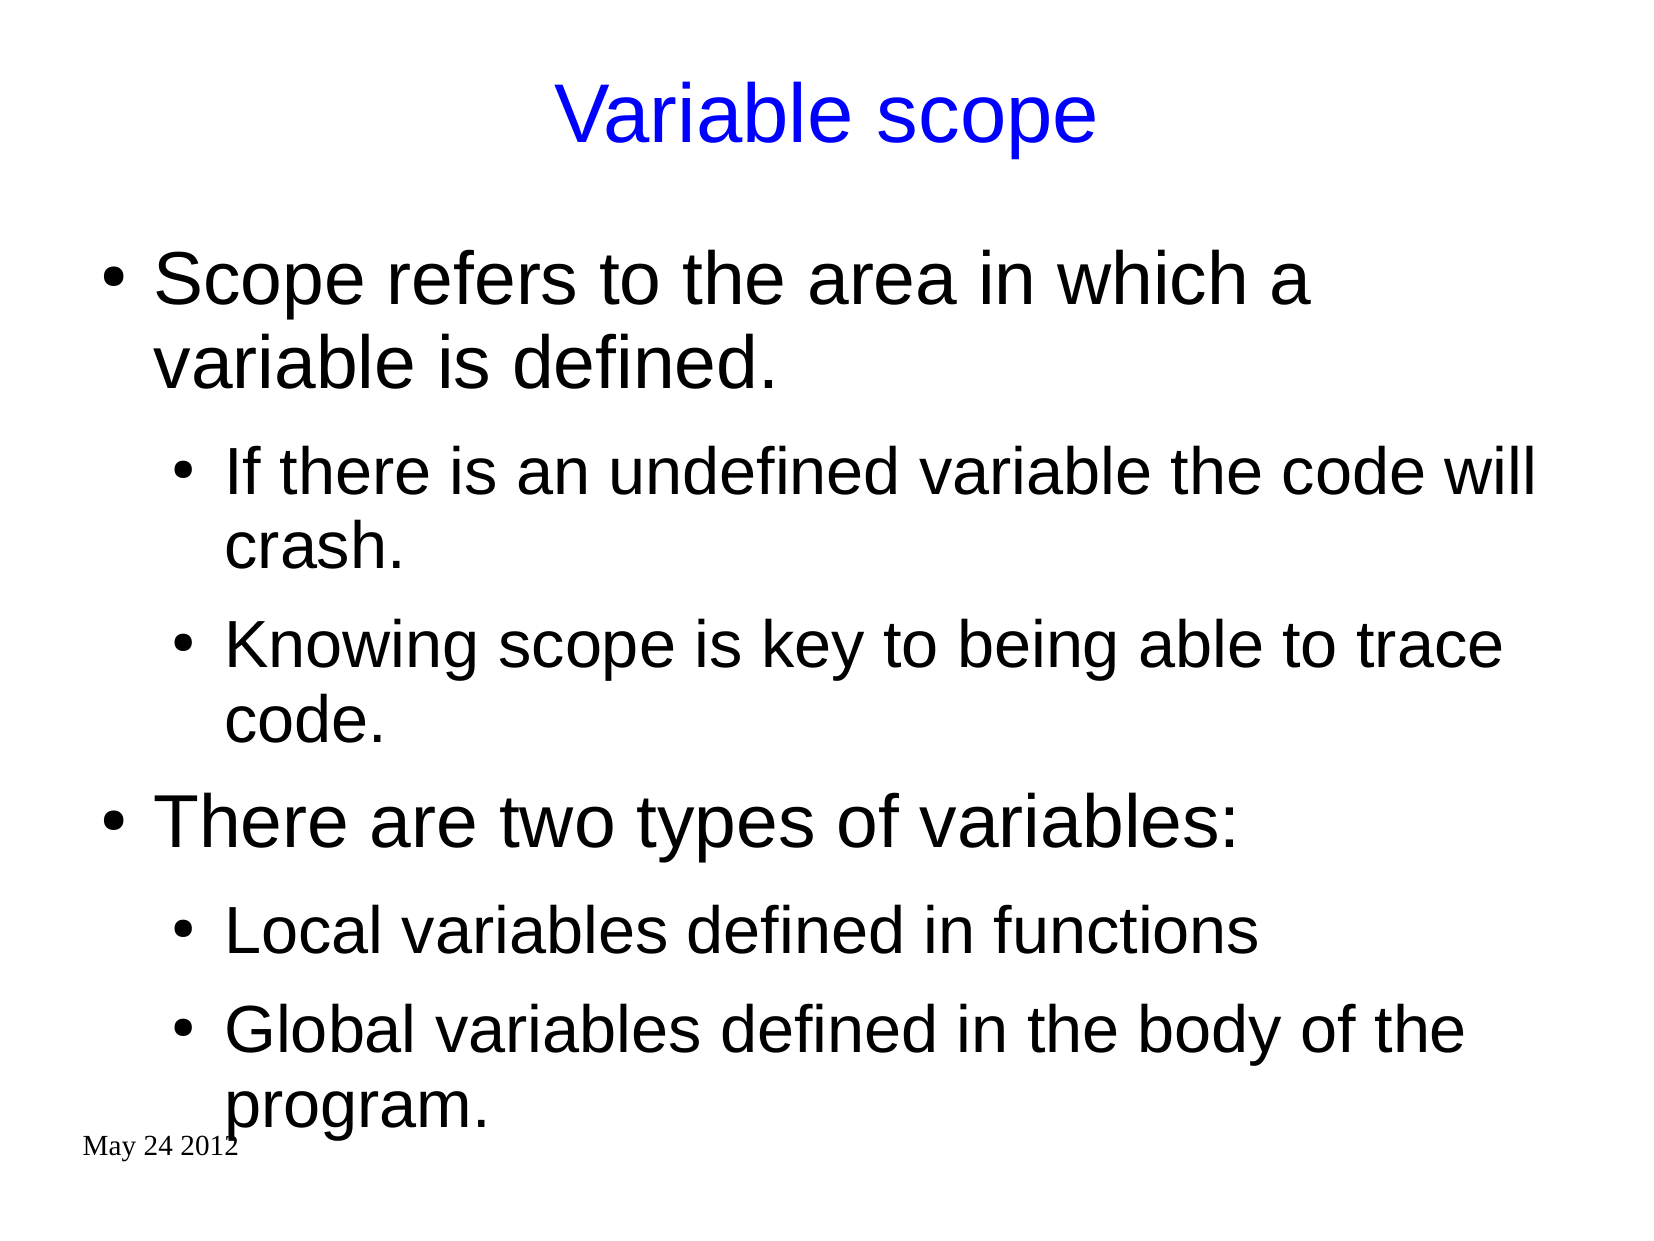

# Variable scope
Scope refers to the area in which a variable is defined.
If there is an undefined variable the code will crash.
Knowing scope is key to being able to trace code.
There are two types of variables:
Local variables defined in functions
Global variables defined in the body of the program.
May 24 2012